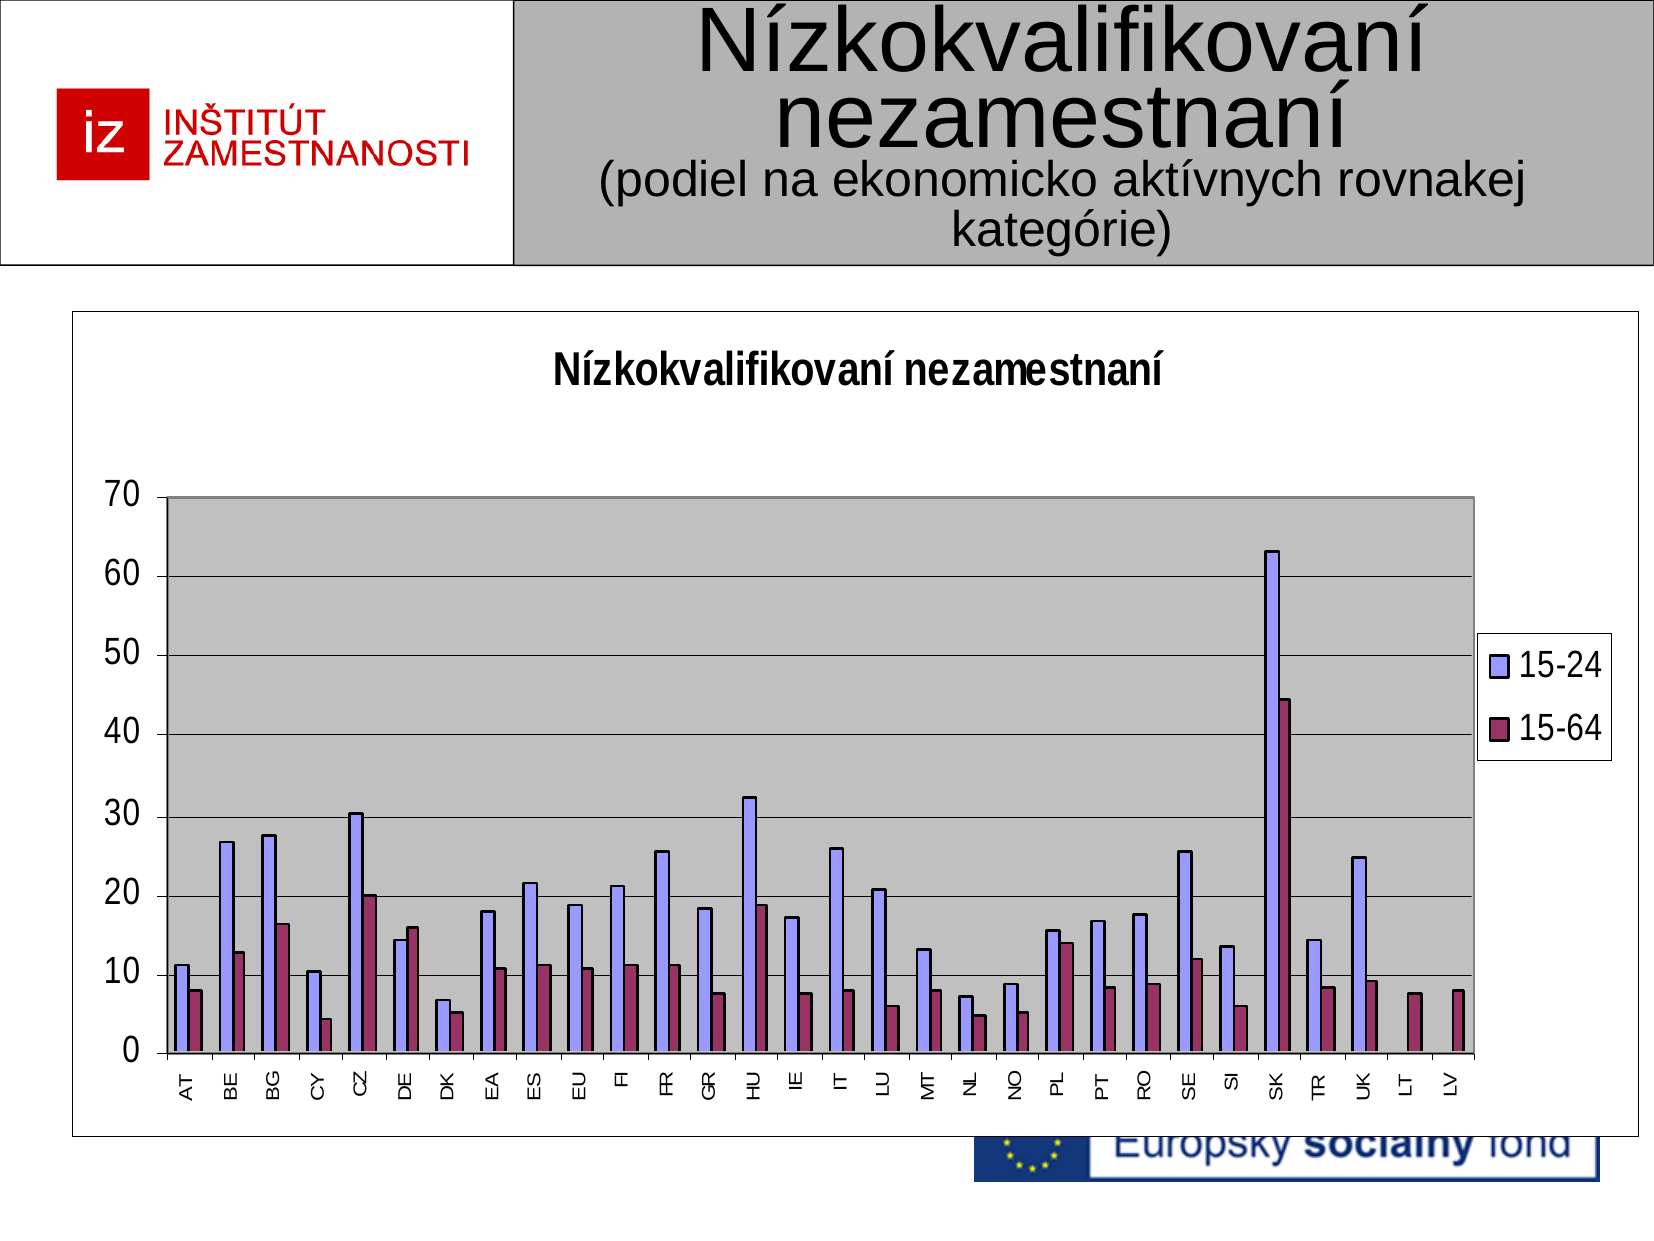

# Nízkokvalifikovaní nezamestnaní (podiel na ekonomicko aktívnych rovnakej kategórie)‏